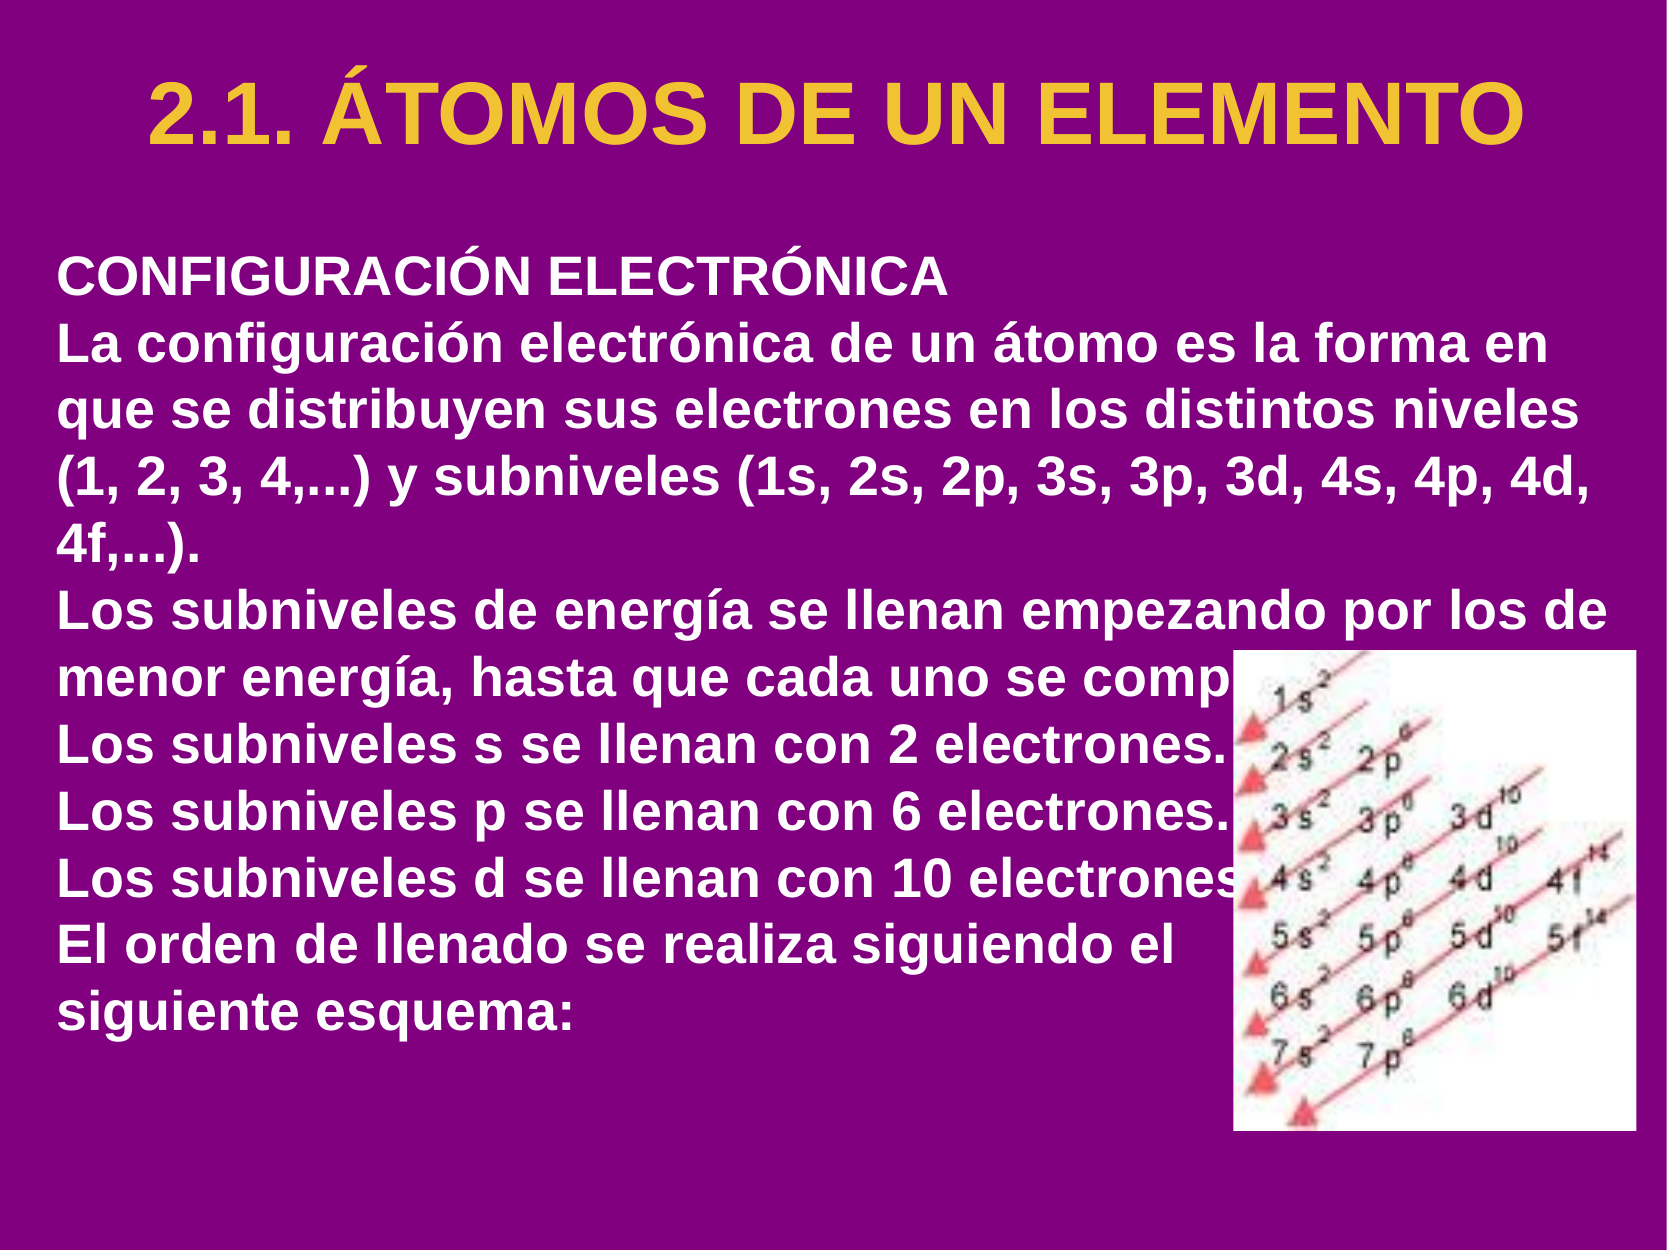

# ﻿2.1. ÁTOMOS DE UN ELEMENTO
CONFIGURACIÓN ELECTRÓNICA
La configuración electrónica de un átomo es la forma en que se distribuyen sus electrones en los distintos niveles (1, 2, 3, 4,...) y subniveles (1s, 2s, 2p, 3s, 3p, 3d, 4s, 4p, 4d, 4f,...).
Los subniveles de energía se llenan empezando por los de menor energía, hasta que cada uno se completa.
Los subniveles s se llenan con 2 electrones.
Los subniveles p se llenan con 6 electrones.
Los subniveles d se llenan con 10 electrones.
El orden de llenado se realiza siguiendo el
siguiente esquema: